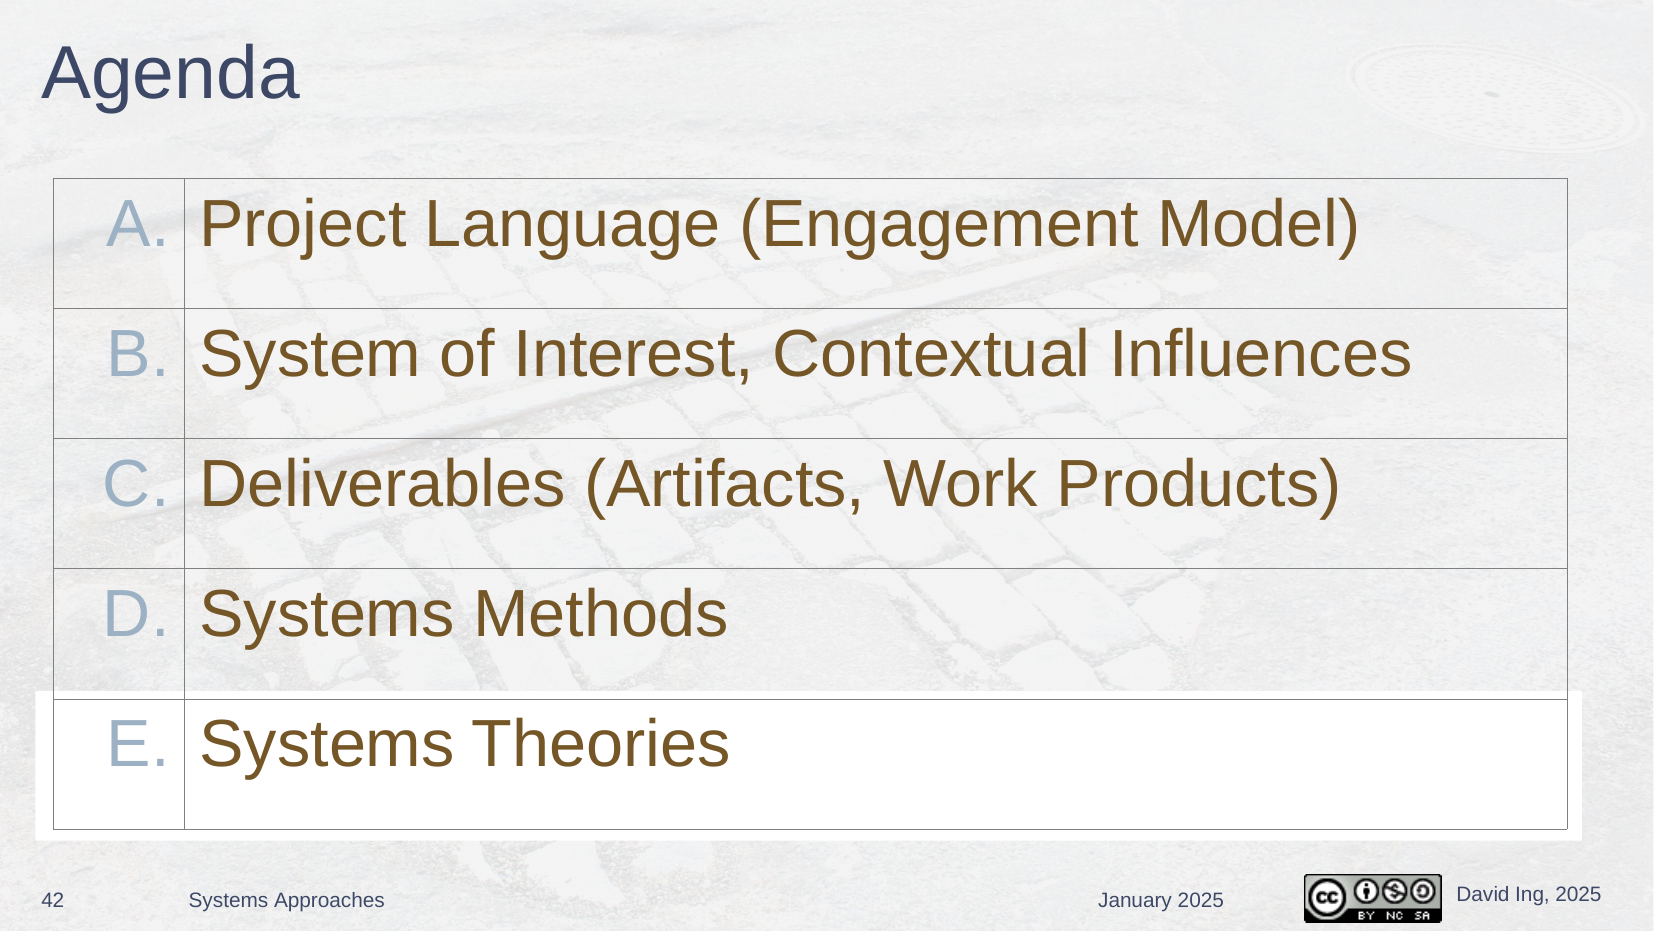

# Agenda
| A. | Project Language (Engagement Model) |
| --- | --- |
| B. | System of Interest, Contextual Influences |
| C. | Deliverables (Artifacts, Work Products) |
| D. | Systems Methods |
| E. | Systems Theories |
Systems Approaches
January 2025